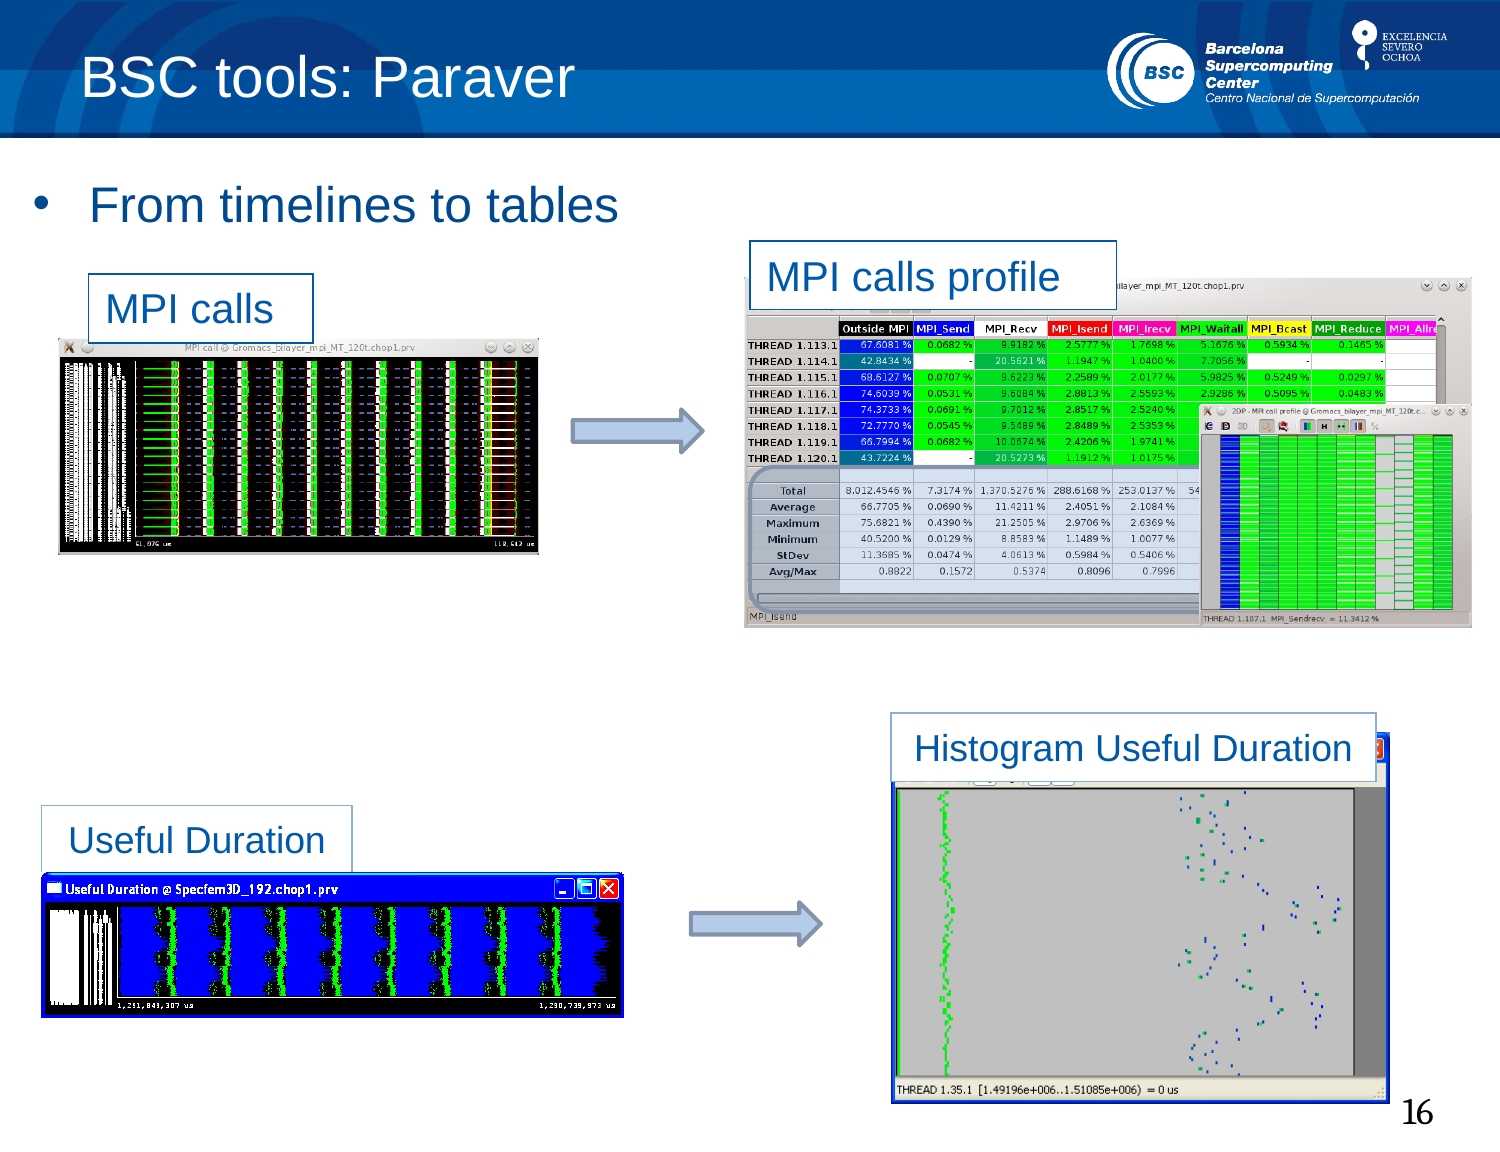

# BSC tools: Paraver
From timelines to tables
MPI calls profile
MPI calls
Histogram Useful Duration
Useful Duration